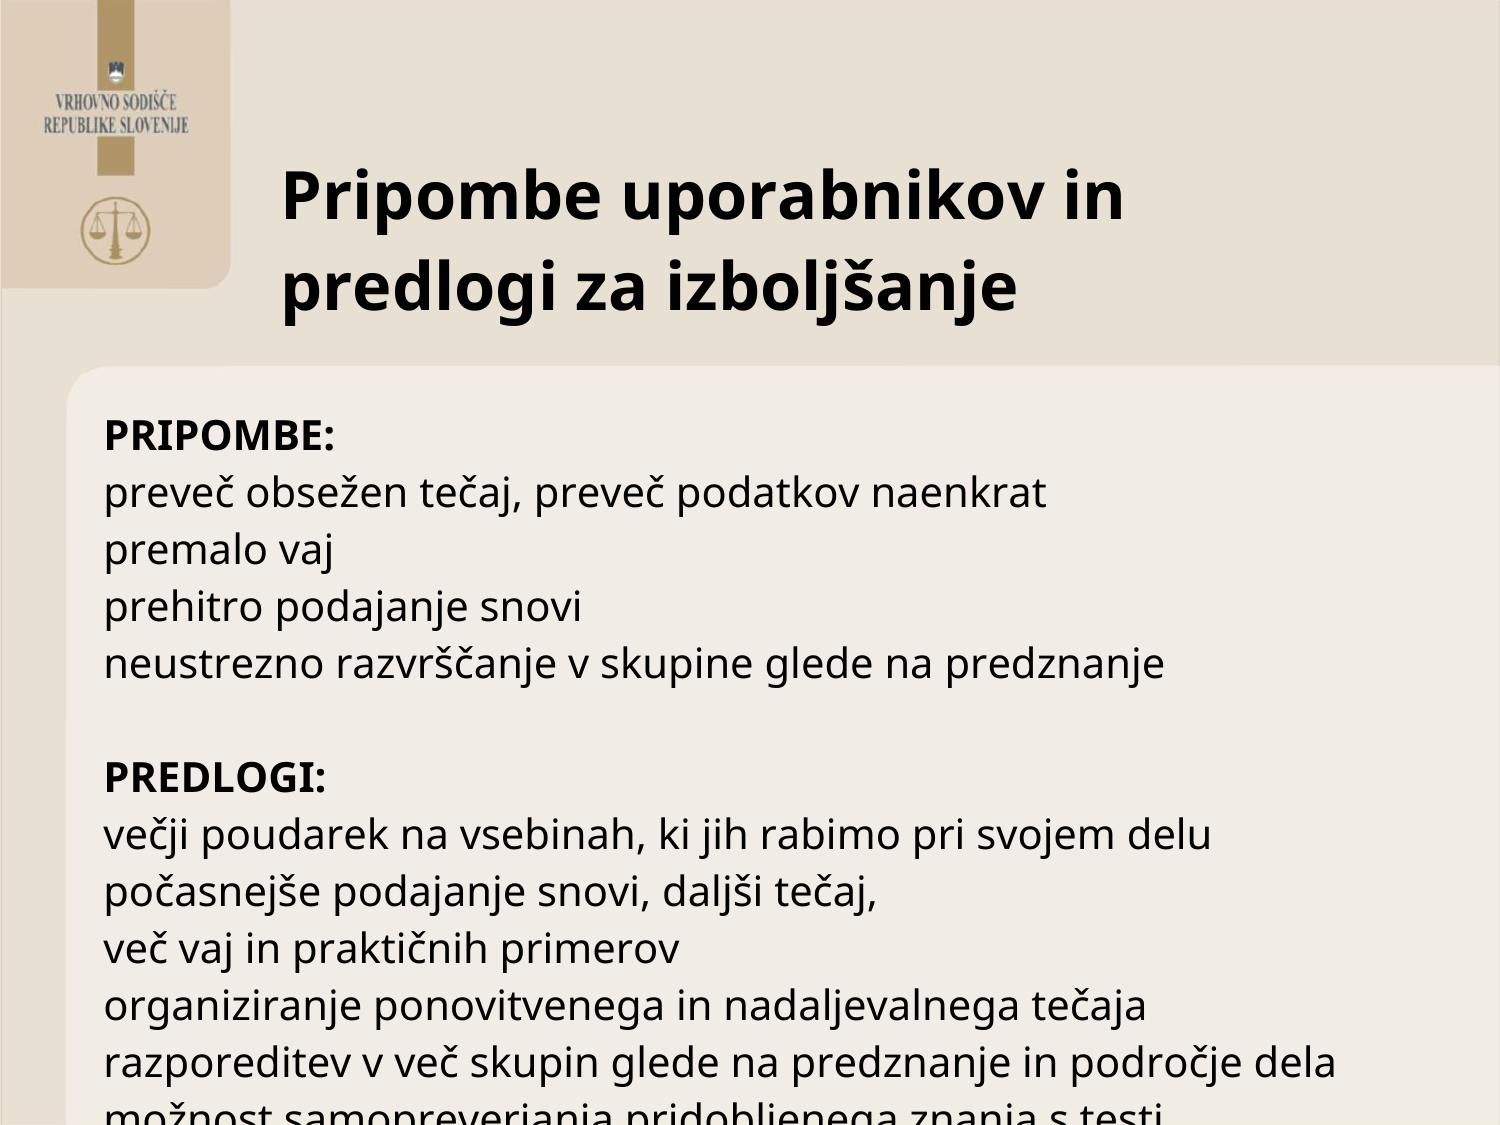

Pripombe uporabnikov in
predlogi za izboljšanje
PRIPOMBE:
preveč obsežen tečaj, preveč podatkov naenkrat
premalo vaj
prehitro podajanje snovi
neustrezno razvrščanje v skupine glede na predznanje
PREDLOGI:
večji poudarek na vsebinah, ki jih rabimo pri svojem delu
počasnejše podajanje snovi, daljši tečaj,
več vaj in praktičnih primerov
organiziranje ponovitvenega in nadaljevalnega tečaja
razporeditev v več skupin glede na predznanje in področje dela
možnost samopreverjanja pridobljenega znanja s testi